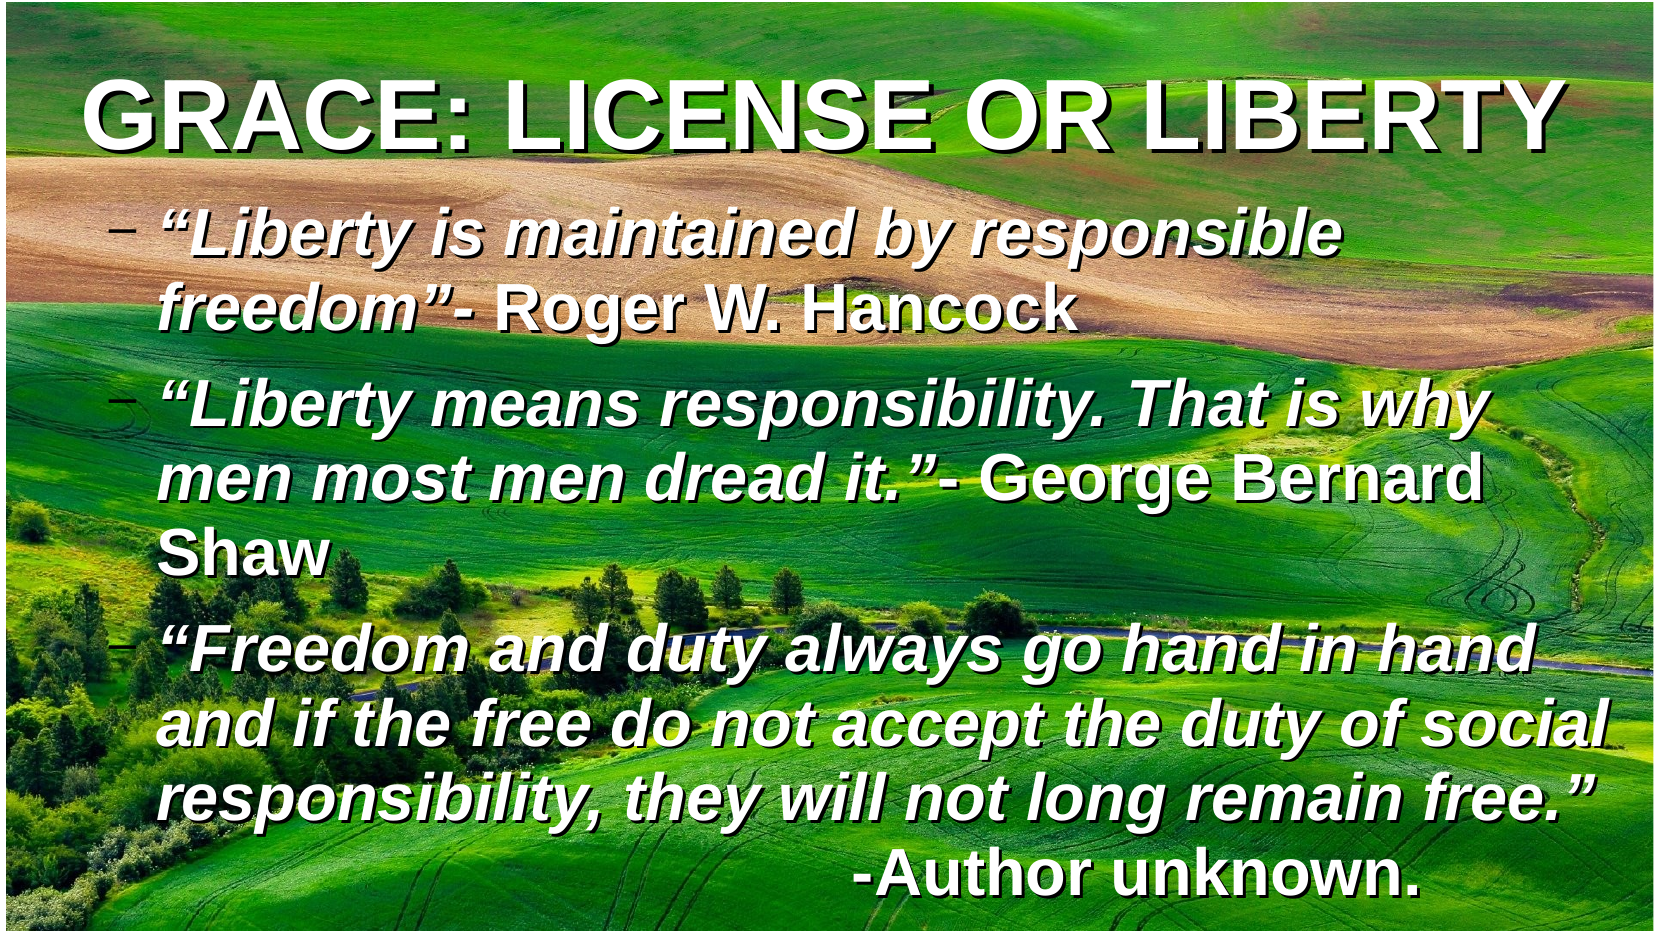

# GRACE: LICENSE OR LIBERTY
“Liberty is maintained by responsible freedom”- Roger W. Hancock
“Liberty means responsibility. That is why men most men dread it.”- George Bernard Shaw
“Freedom and duty always go hand in hand and if the free do not accept the duty of social responsibility, they will not long remain free.” 						 -Author unknown.